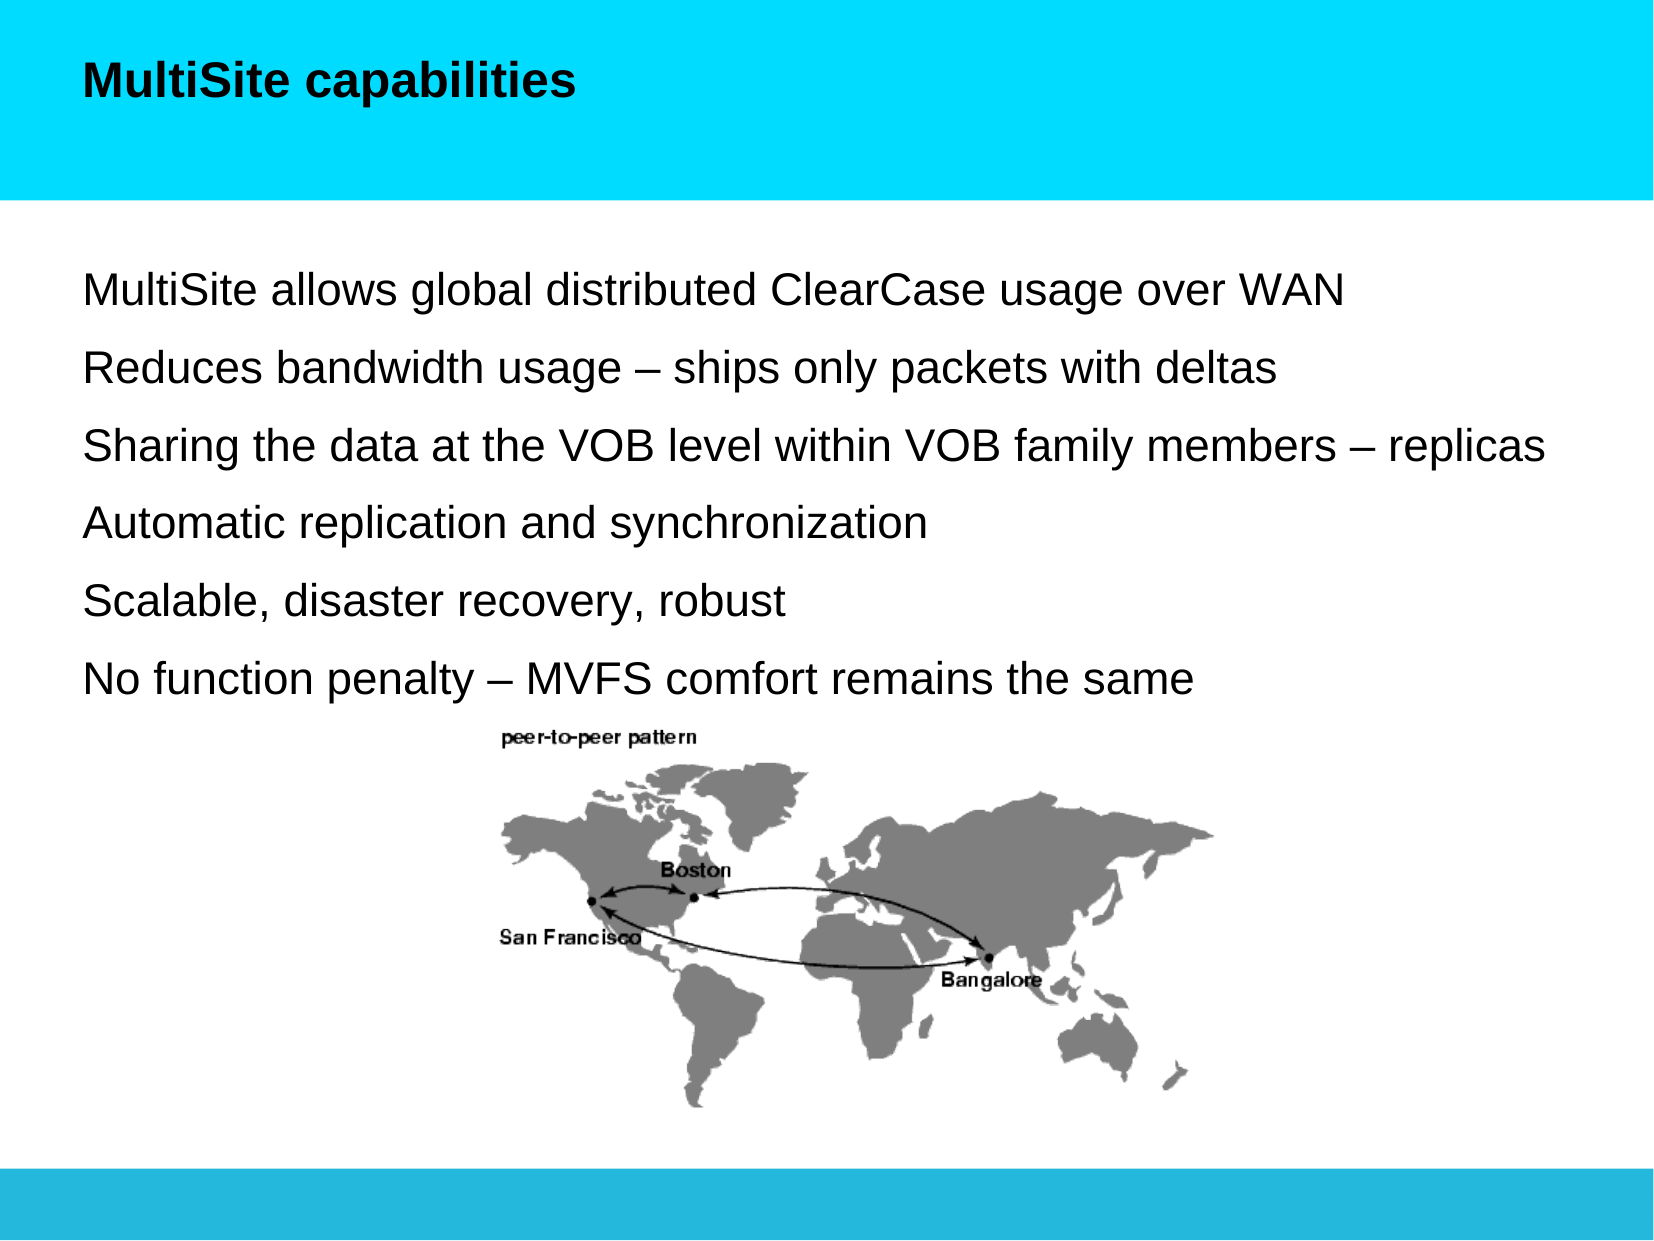

# MultiSite capabilities
MultiSite allows global distributed ClearCase usage over WAN
Reduces bandwidth usage – ships only packets with deltas
Sharing the data at the VOB level within VOB family members – replicas
Automatic replication and synchronization
Scalable, disaster recovery, robust
No function penalty – MVFS comfort remains the same